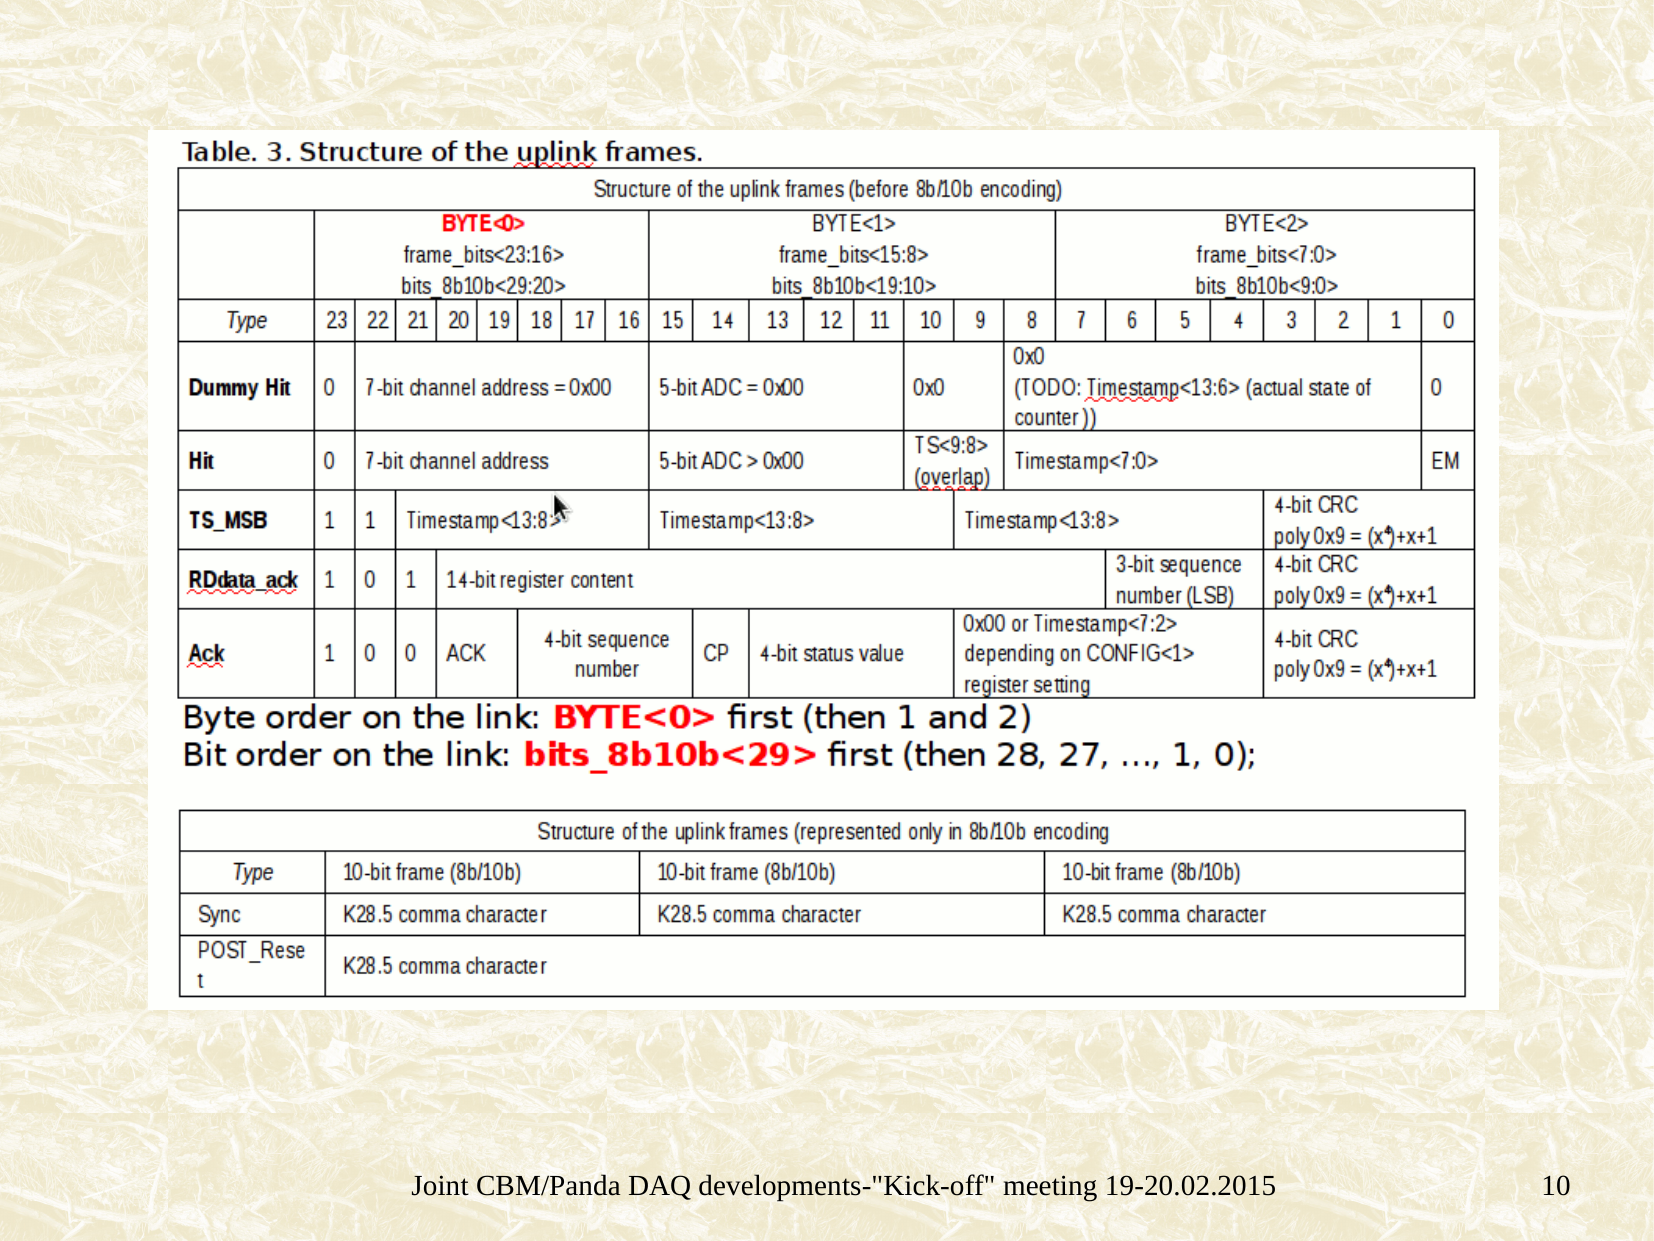

Joint CBM/Panda DAQ developments-"Kick-off" meeting 19-20.02.2015
10